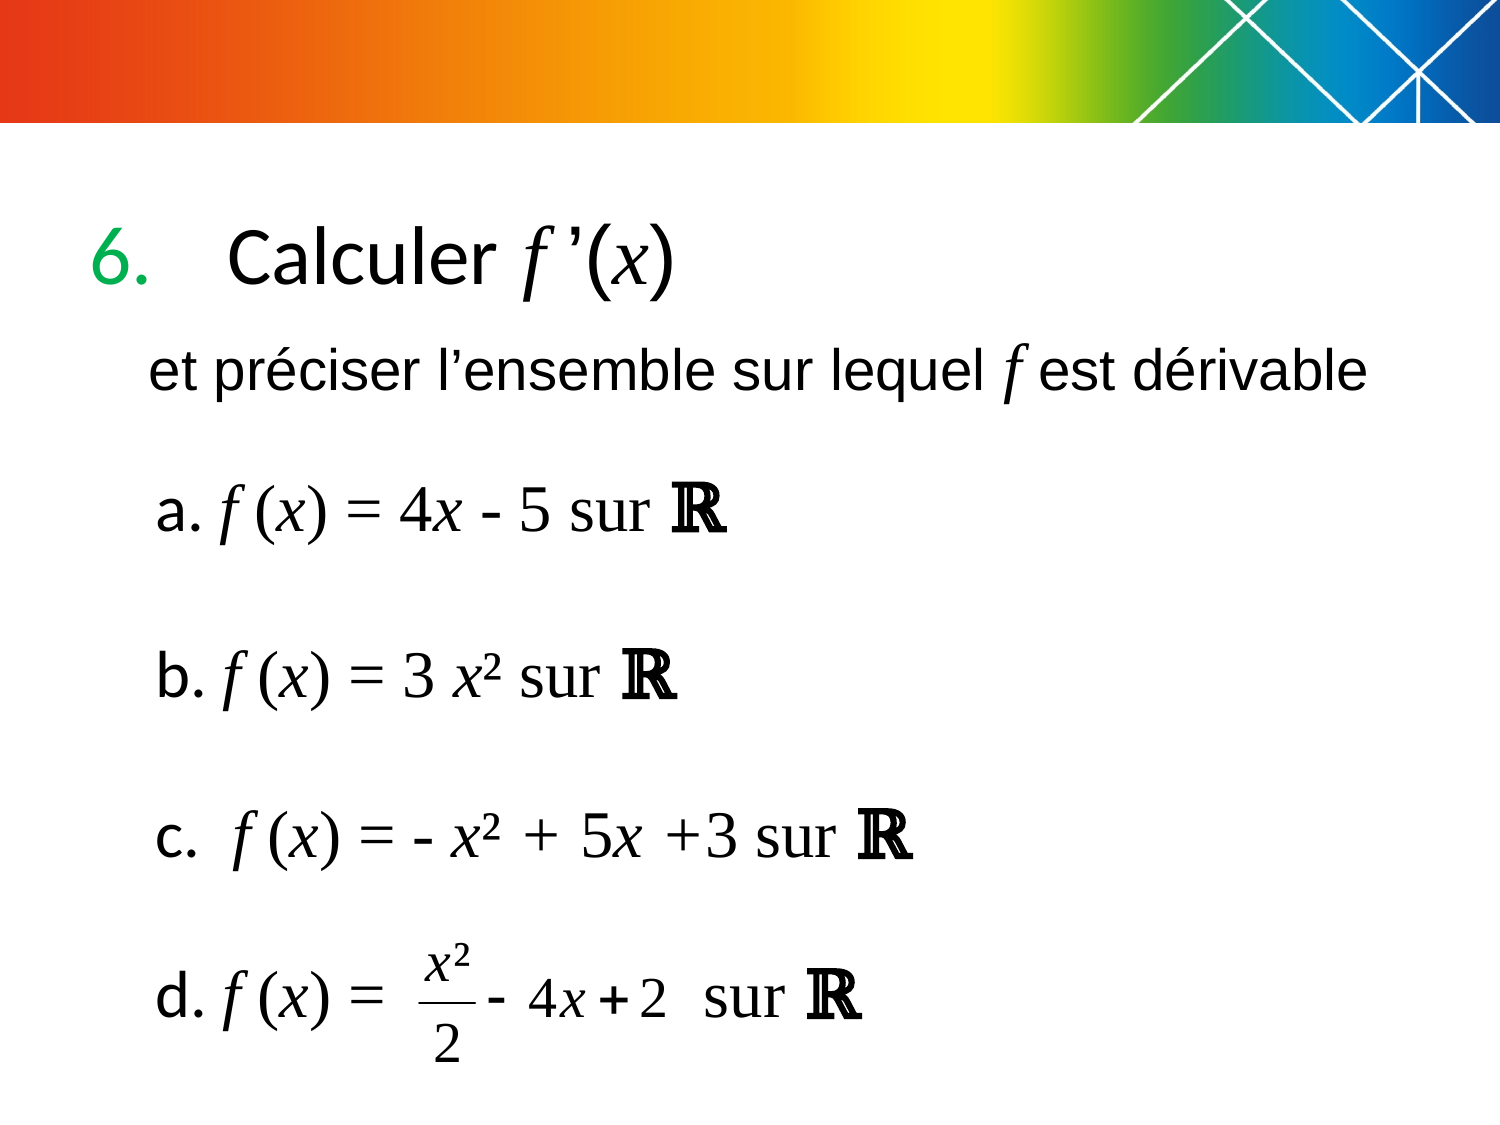

Calculer f ’(x)
et préciser l’ensemble sur lequel f est dérivable
a. f (x) = 4x - 5 sur ℝ
b. f (x) = 3 x² sur ℝ
c. f (x) = - x² + 5x +3 sur ℝ
d. f (x) = sur ℝ